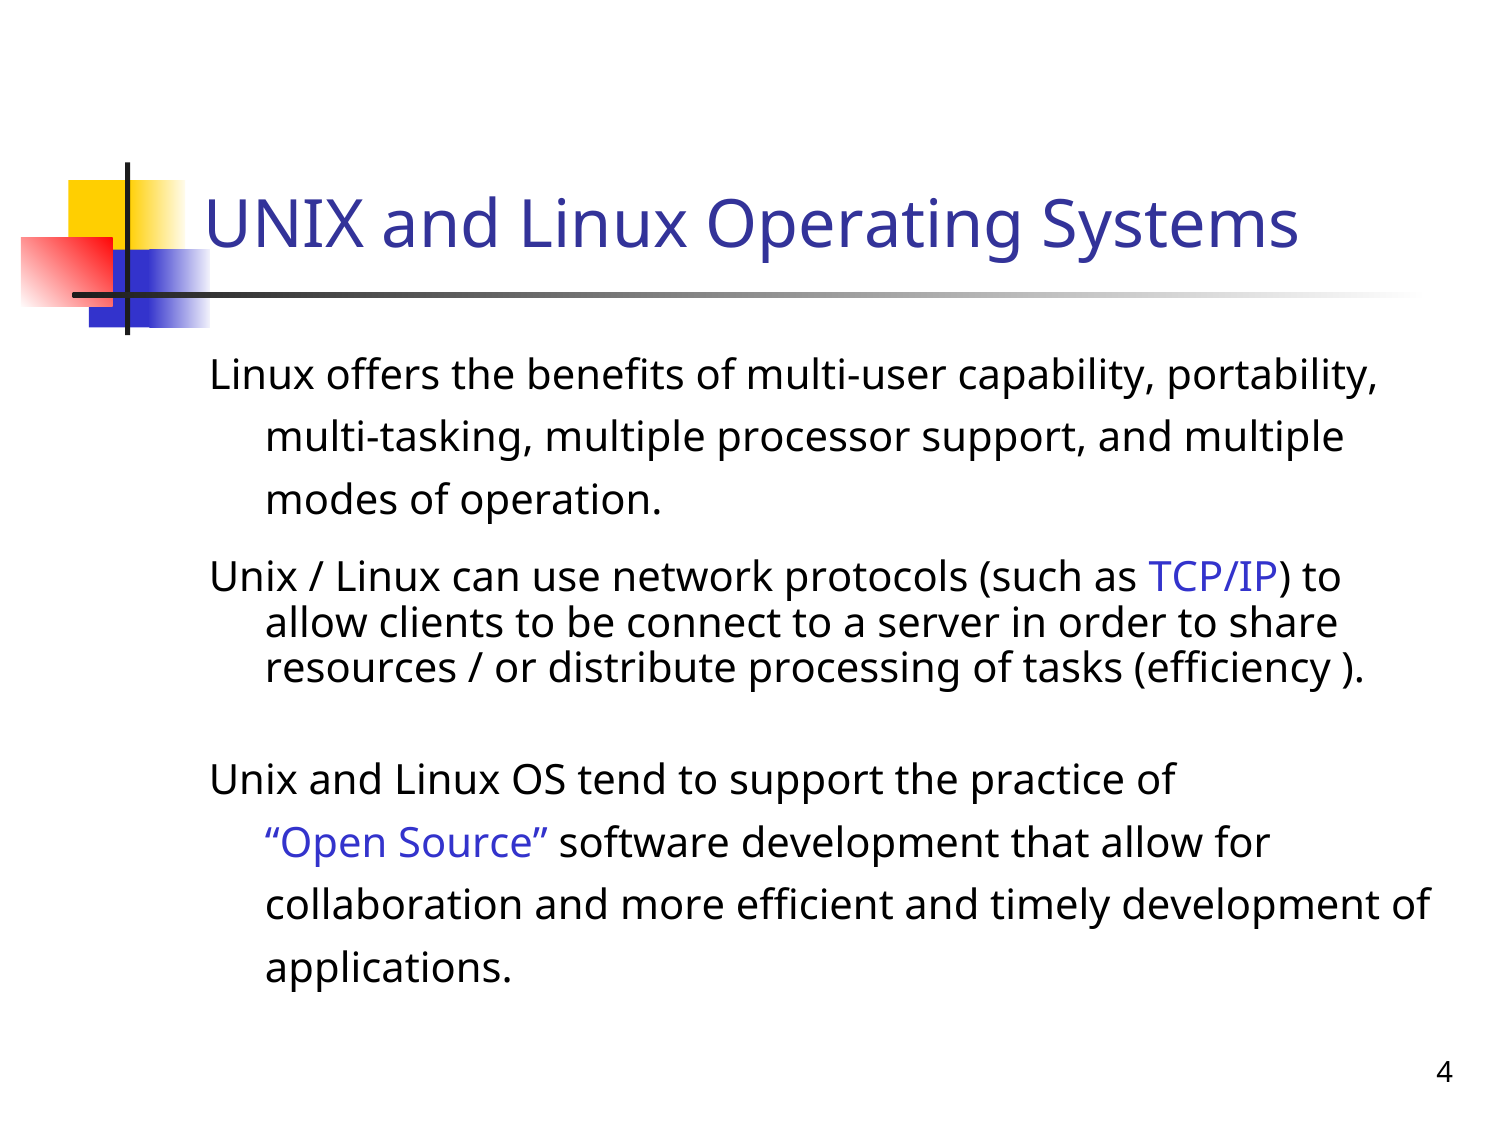

# UNIX and Linux Operating Systems
Linux offers the benefits of multi-user capability, portability, multi-tasking, multiple processor support, and multiple modes of operation.
Unix / Linux can use network protocols (such as TCP/IP) to allow clients to be connect to a server in order to share resources / or distribute processing of tasks (efficiency ).
Unix and Linux OS tend to support the practice of
“Open Source” software development that allow for collaboration and more efficient and timely development of applications.
4